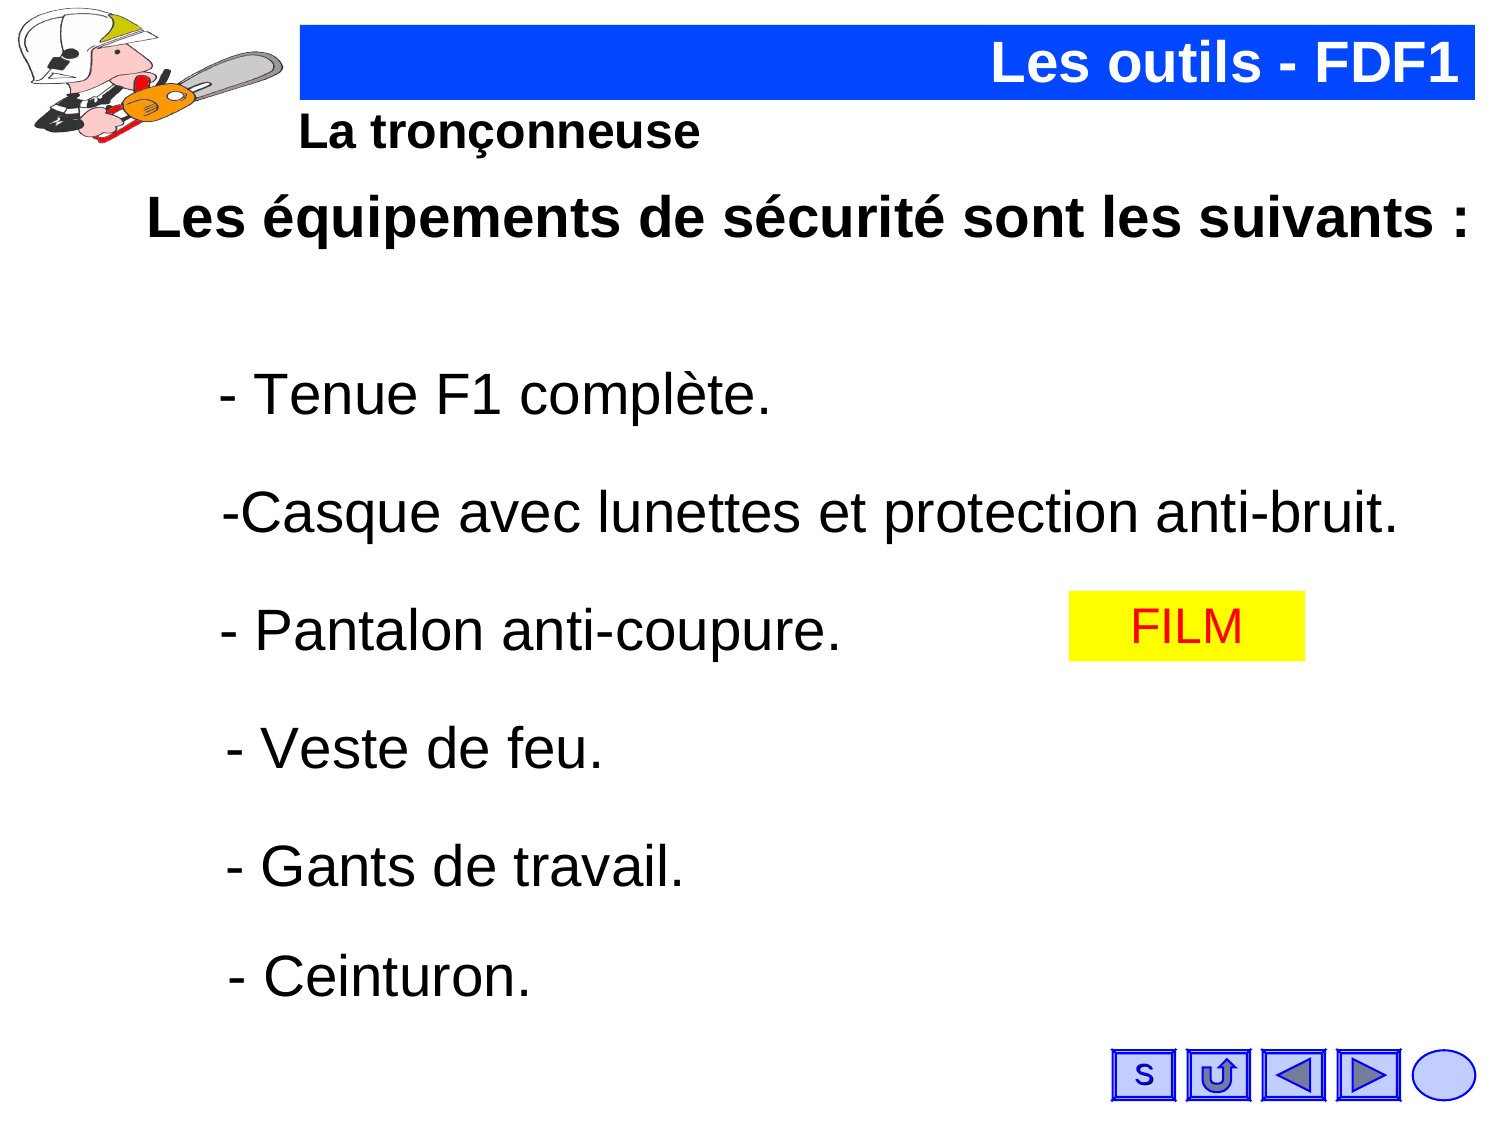

Les outils - FDF1
La tronçonneuse
Les équipements de sécurité sont les suivants :
- Tenue F1 complète.
-Casque avec lunettes et protection anti-bruit.
- Pantalon anti-coupure.
FILM
- Veste de feu.
- Gants de travail.
- Ceinturon.